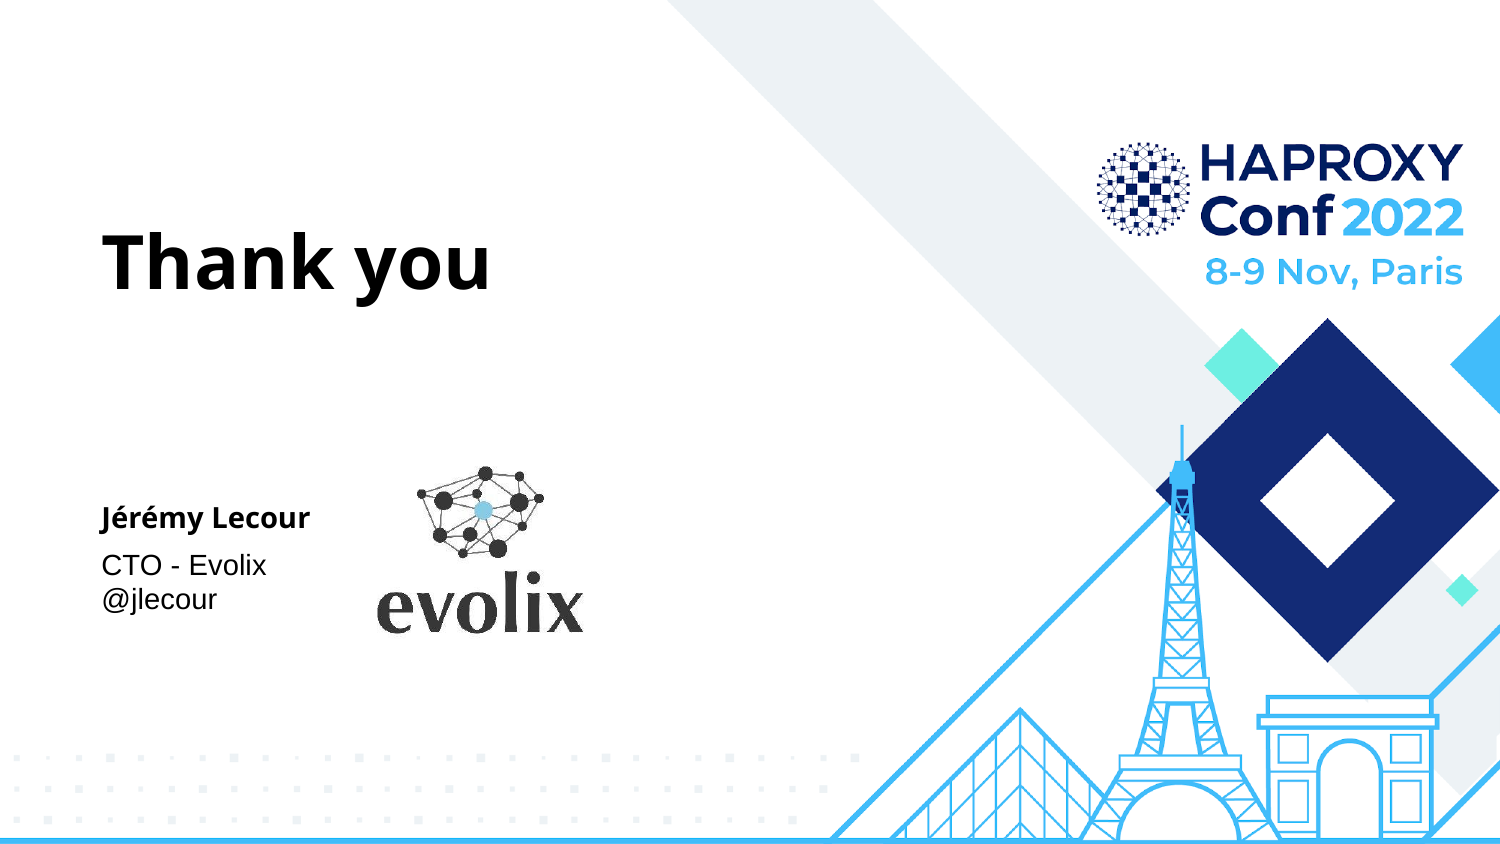

# Thank you
Jérémy Lecour
CTO - Evolix
@jlecour